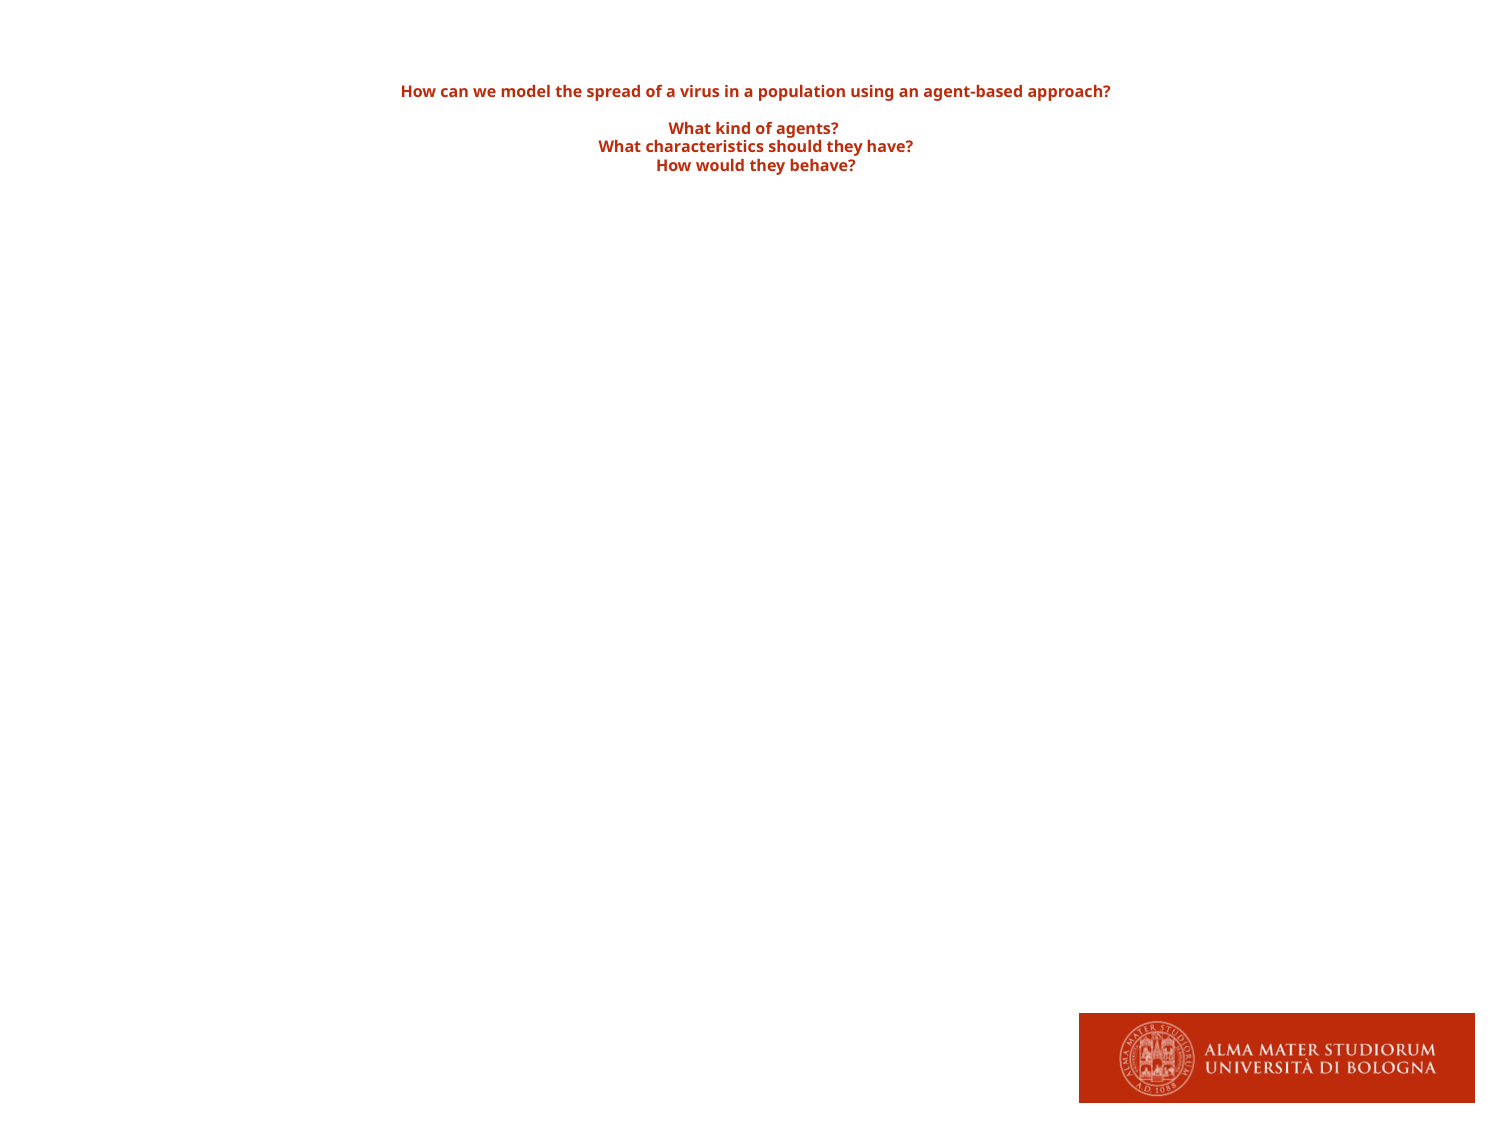

# How can we model the spread of a virus in a population using an agent-based approach?
What kind of agents?
What characteristics should they have?
How would they behave?